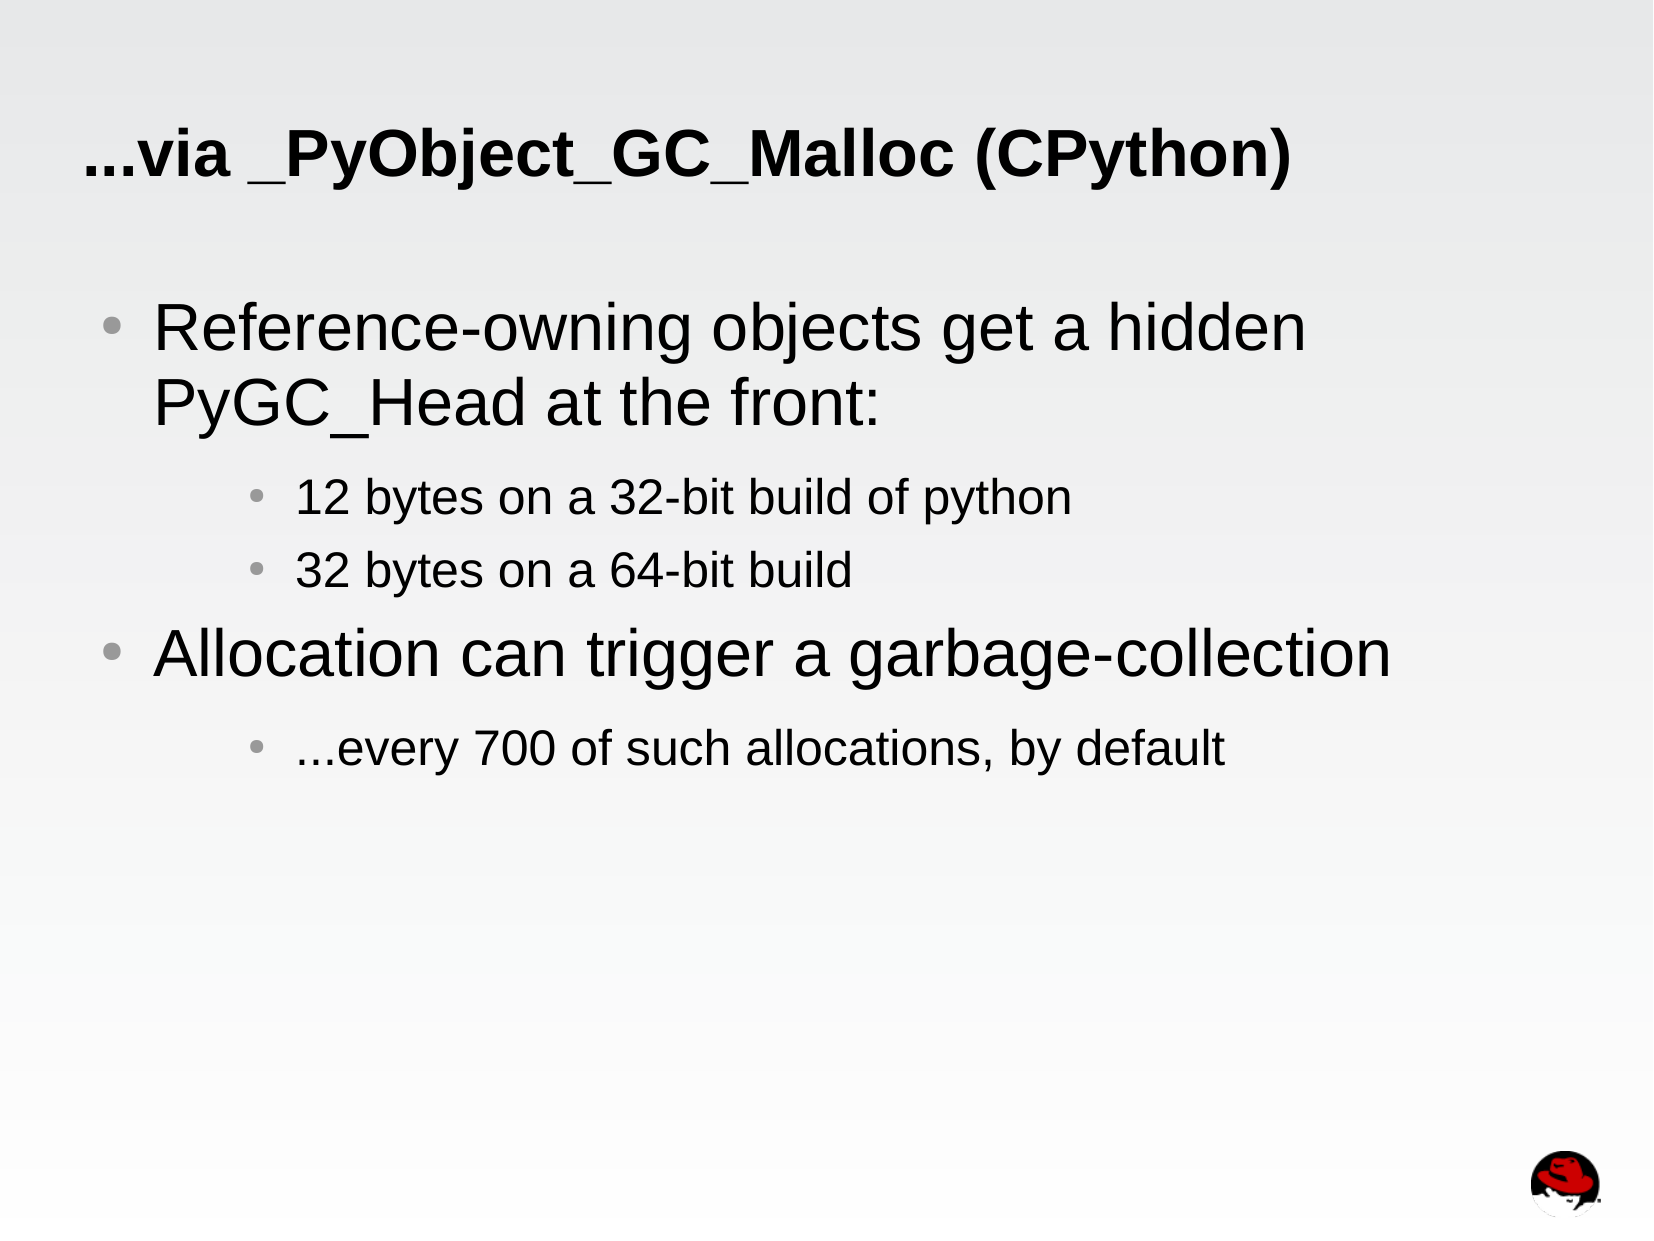

# ...via _PyObject_GC_Malloc (CPython)
Reference-owning objects get a hidden PyGC_Head at the front:
12 bytes on a 32-bit build of python
32 bytes on a 64-bit build
Allocation can trigger a garbage-collection
...every 700 of such allocations, by default